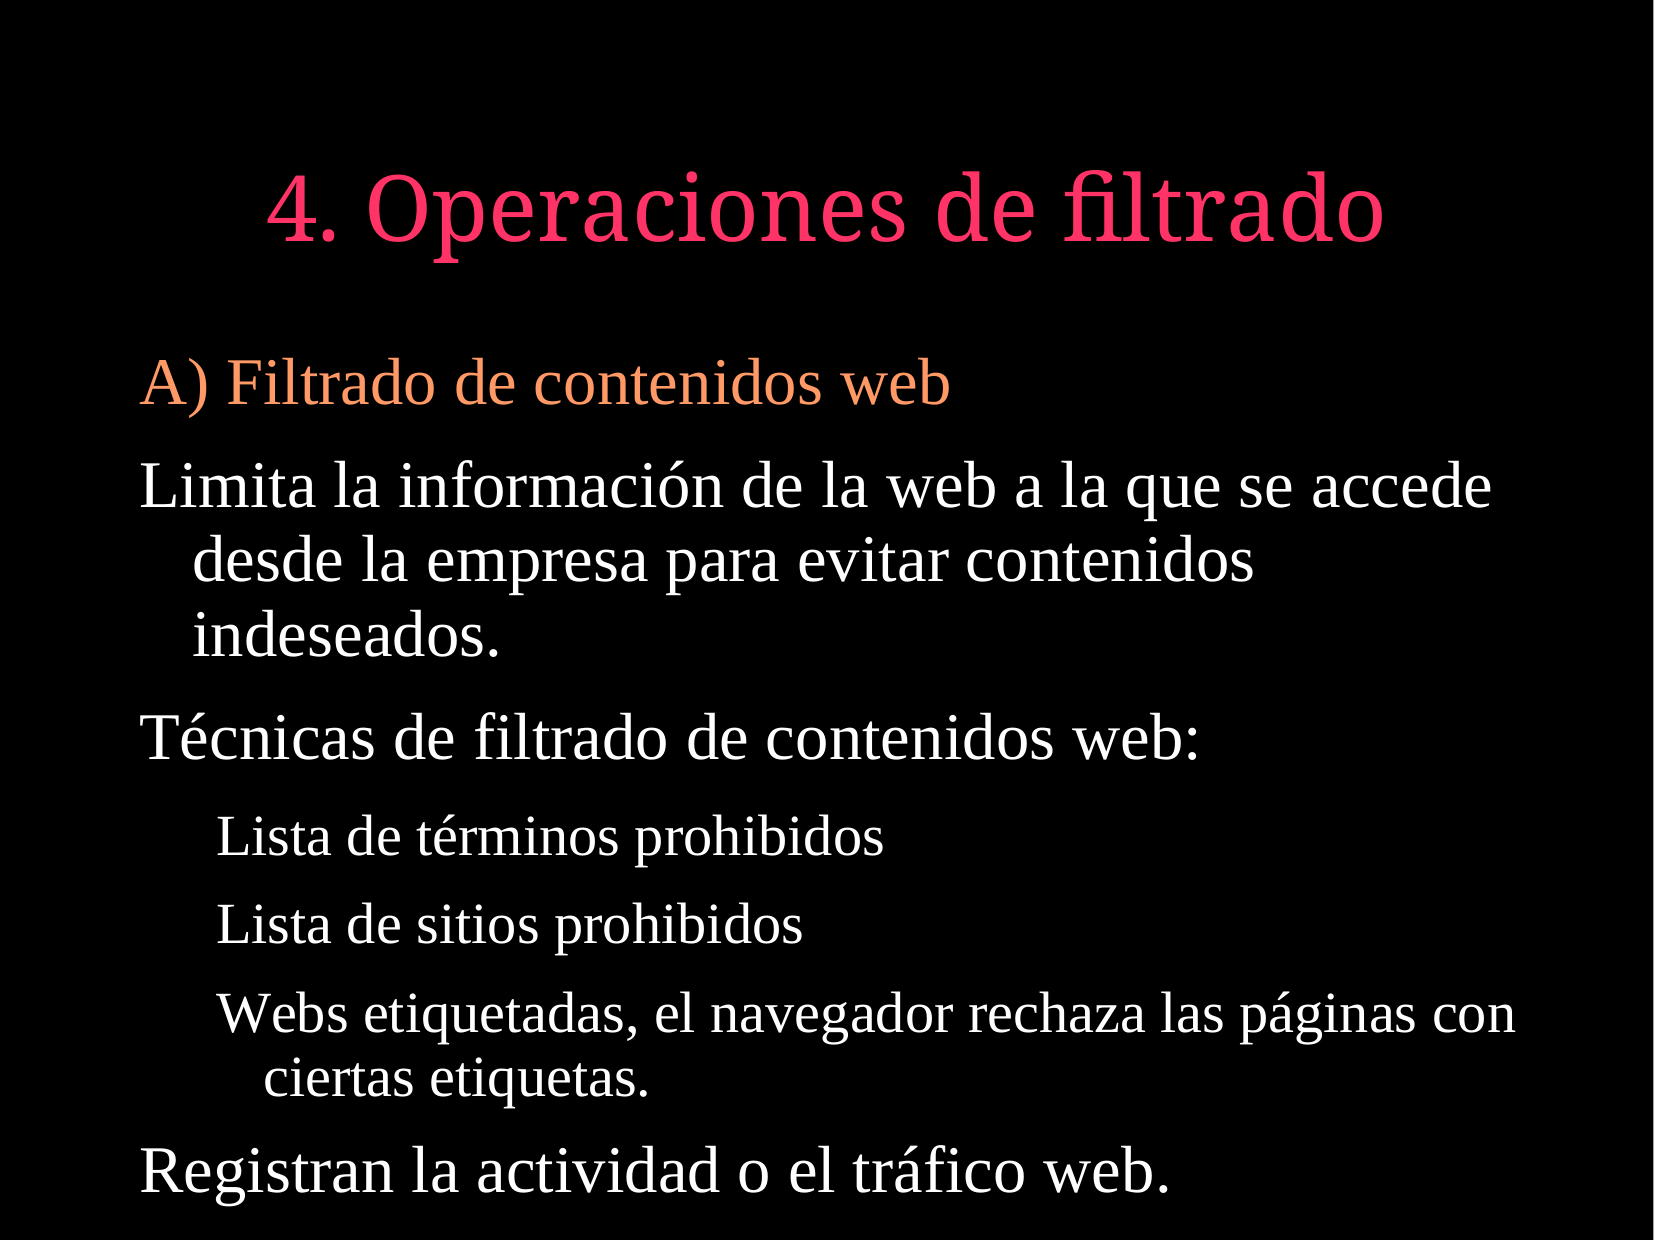

# 4. Operaciones de filtrado
A) Filtrado de contenidos web
Limita la información de la web a la que se accede desde la empresa para evitar contenidos indeseados.
Técnicas de filtrado de contenidos web:
Lista de términos prohibidos
Lista de sitios prohibidos
Webs etiquetadas, el navegador rechaza las páginas con ciertas etiquetas.
Registran la actividad o el tráfico web.